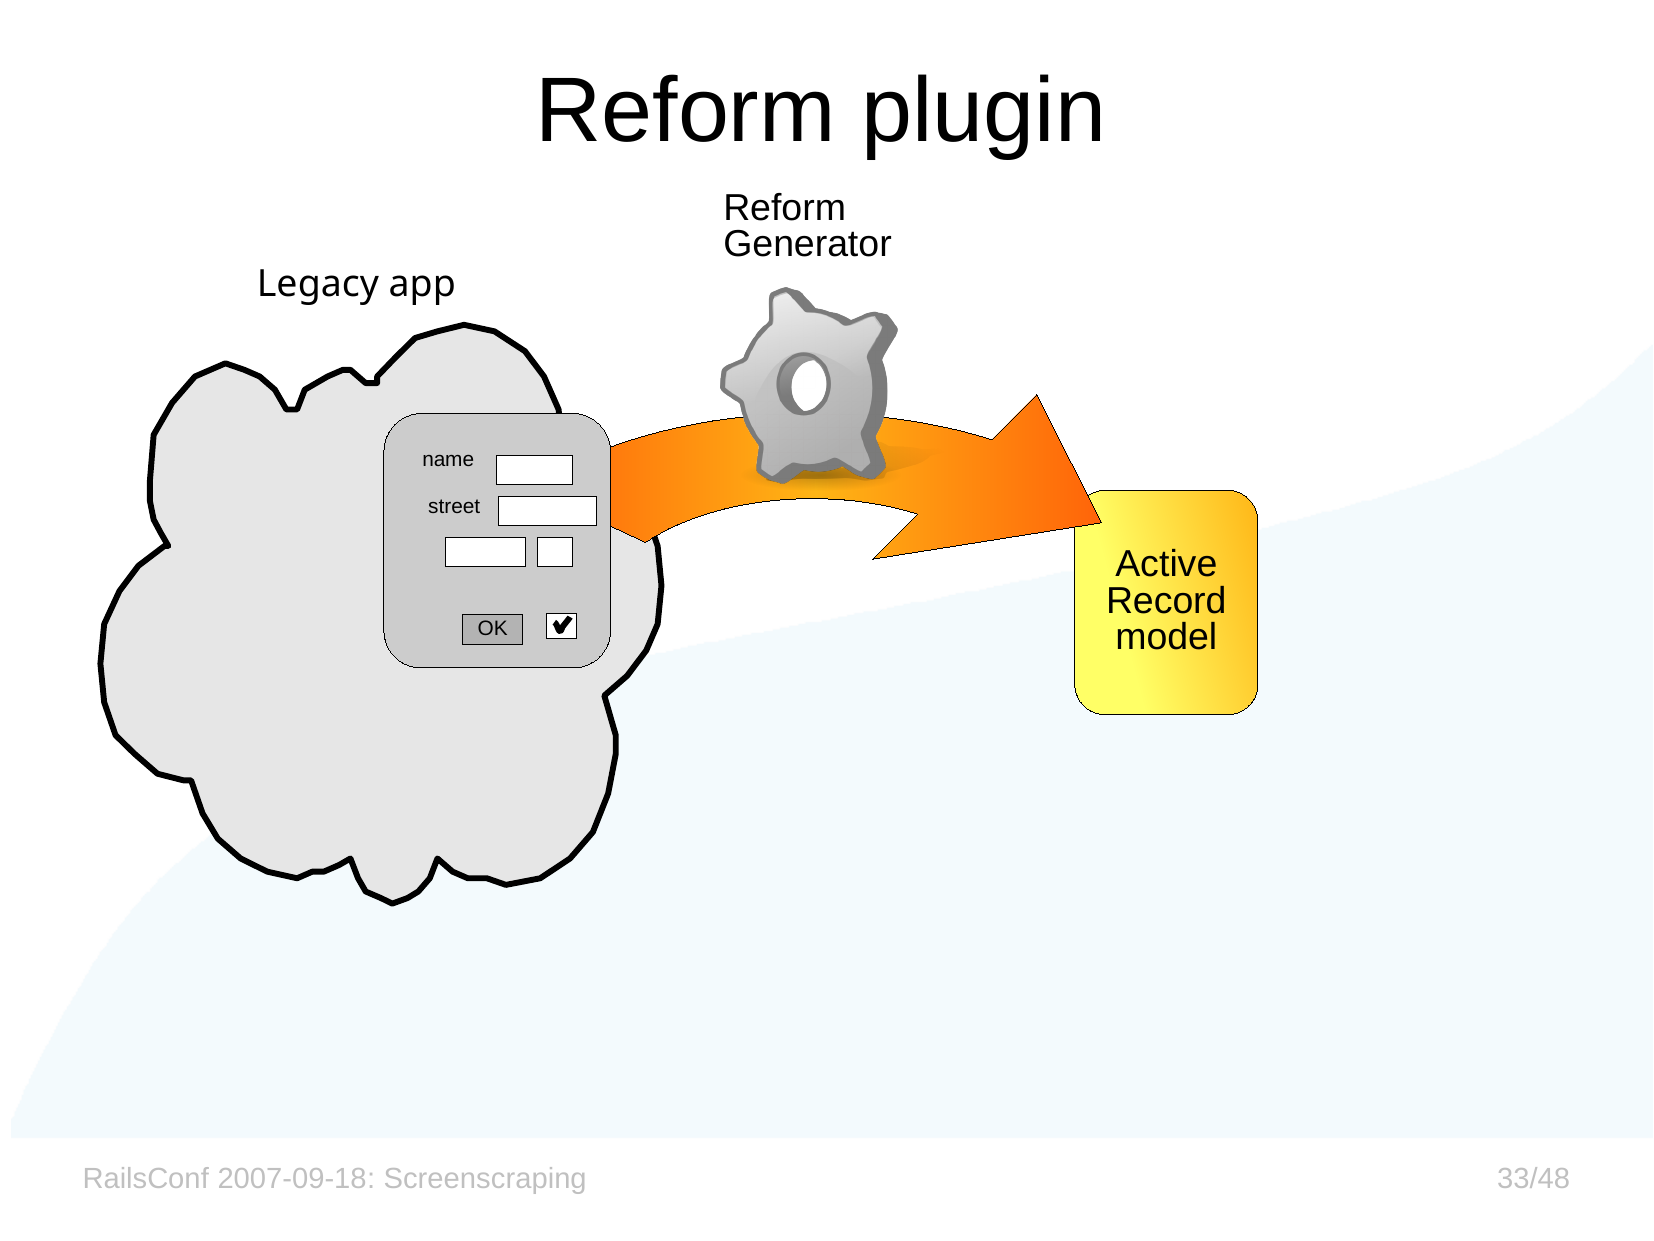

# Reform plugin
Reform Generator
Legacy app
name
street
Active
Record
model
OK
2007-09-18
33